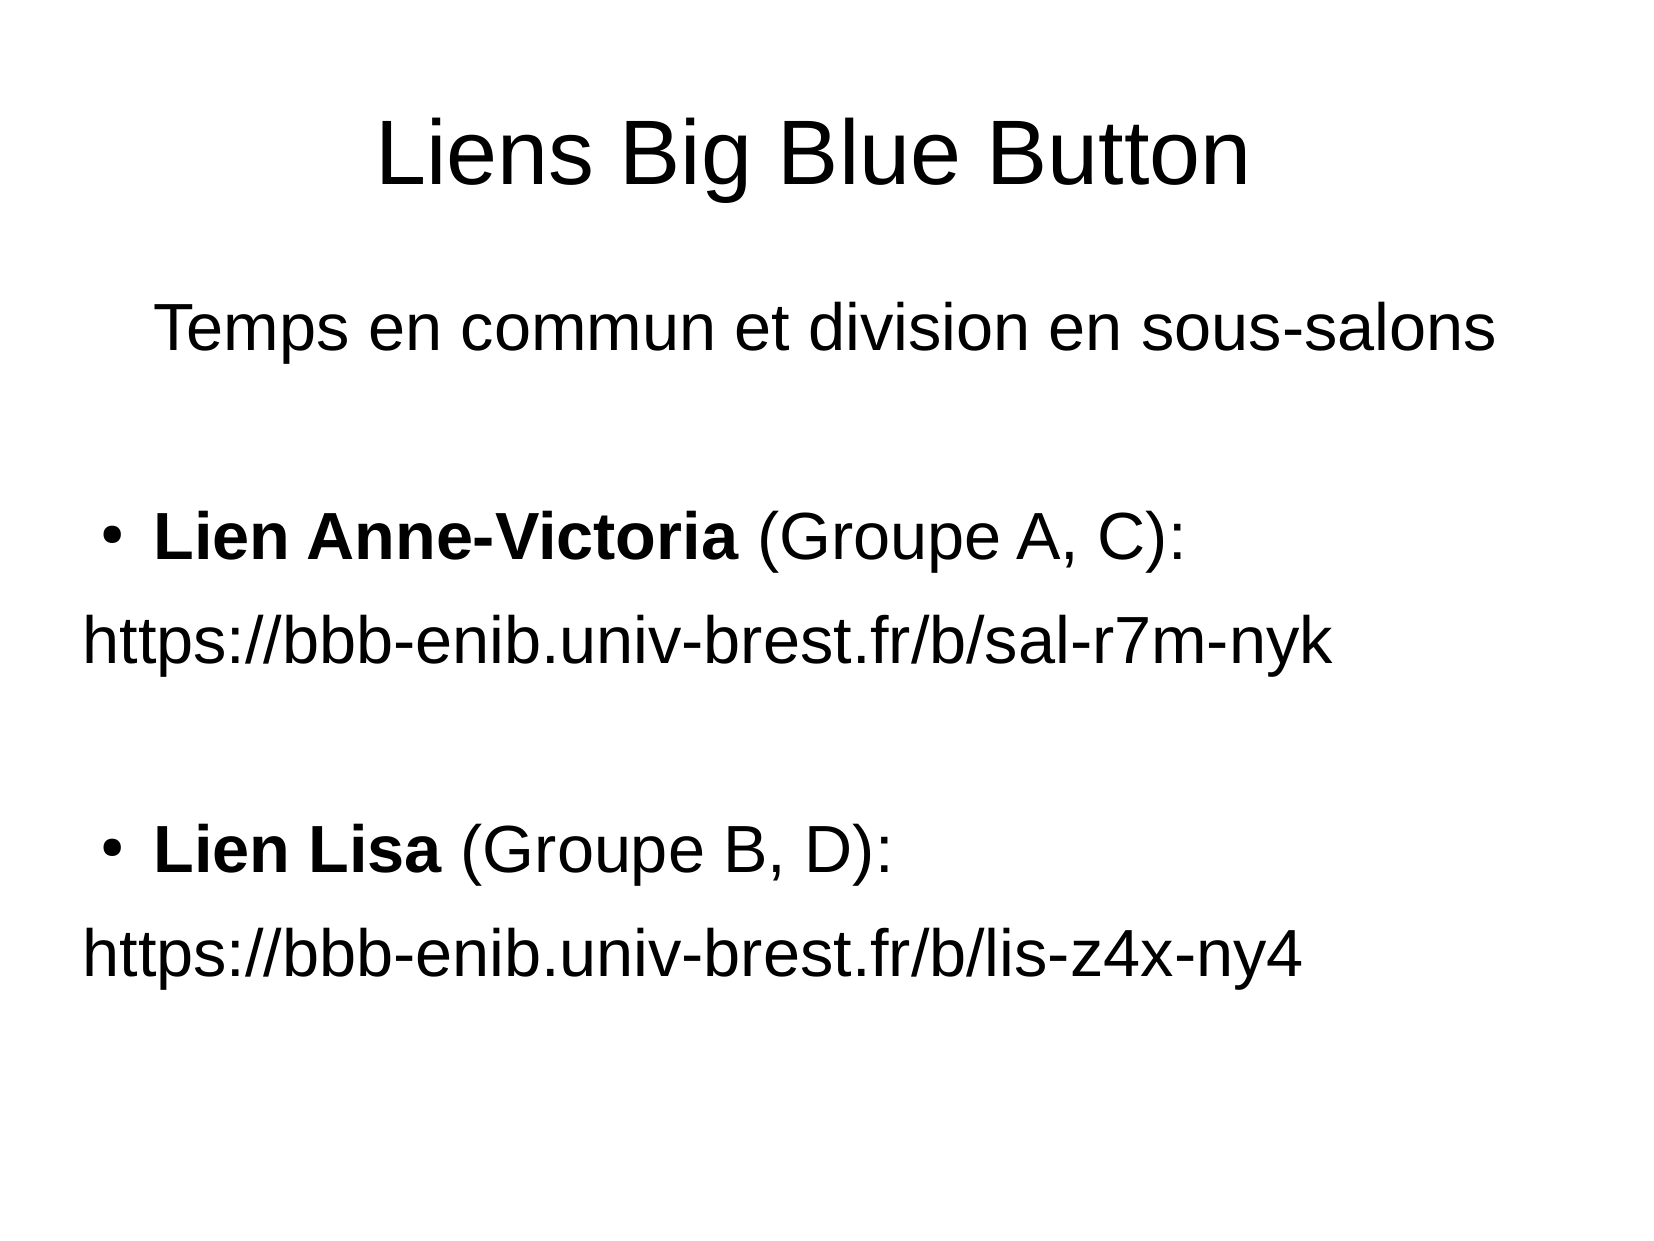

# Liens Big Blue Button
Temps en commun et division en sous-salons
Lien Anne-Victoria (Groupe A, C):
https://bbb-enib.univ-brest.fr/b/sal-r7m-nyk
Lien Lisa (Groupe B, D):
https://bbb-enib.univ-brest.fr/b/lis-z4x-ny4